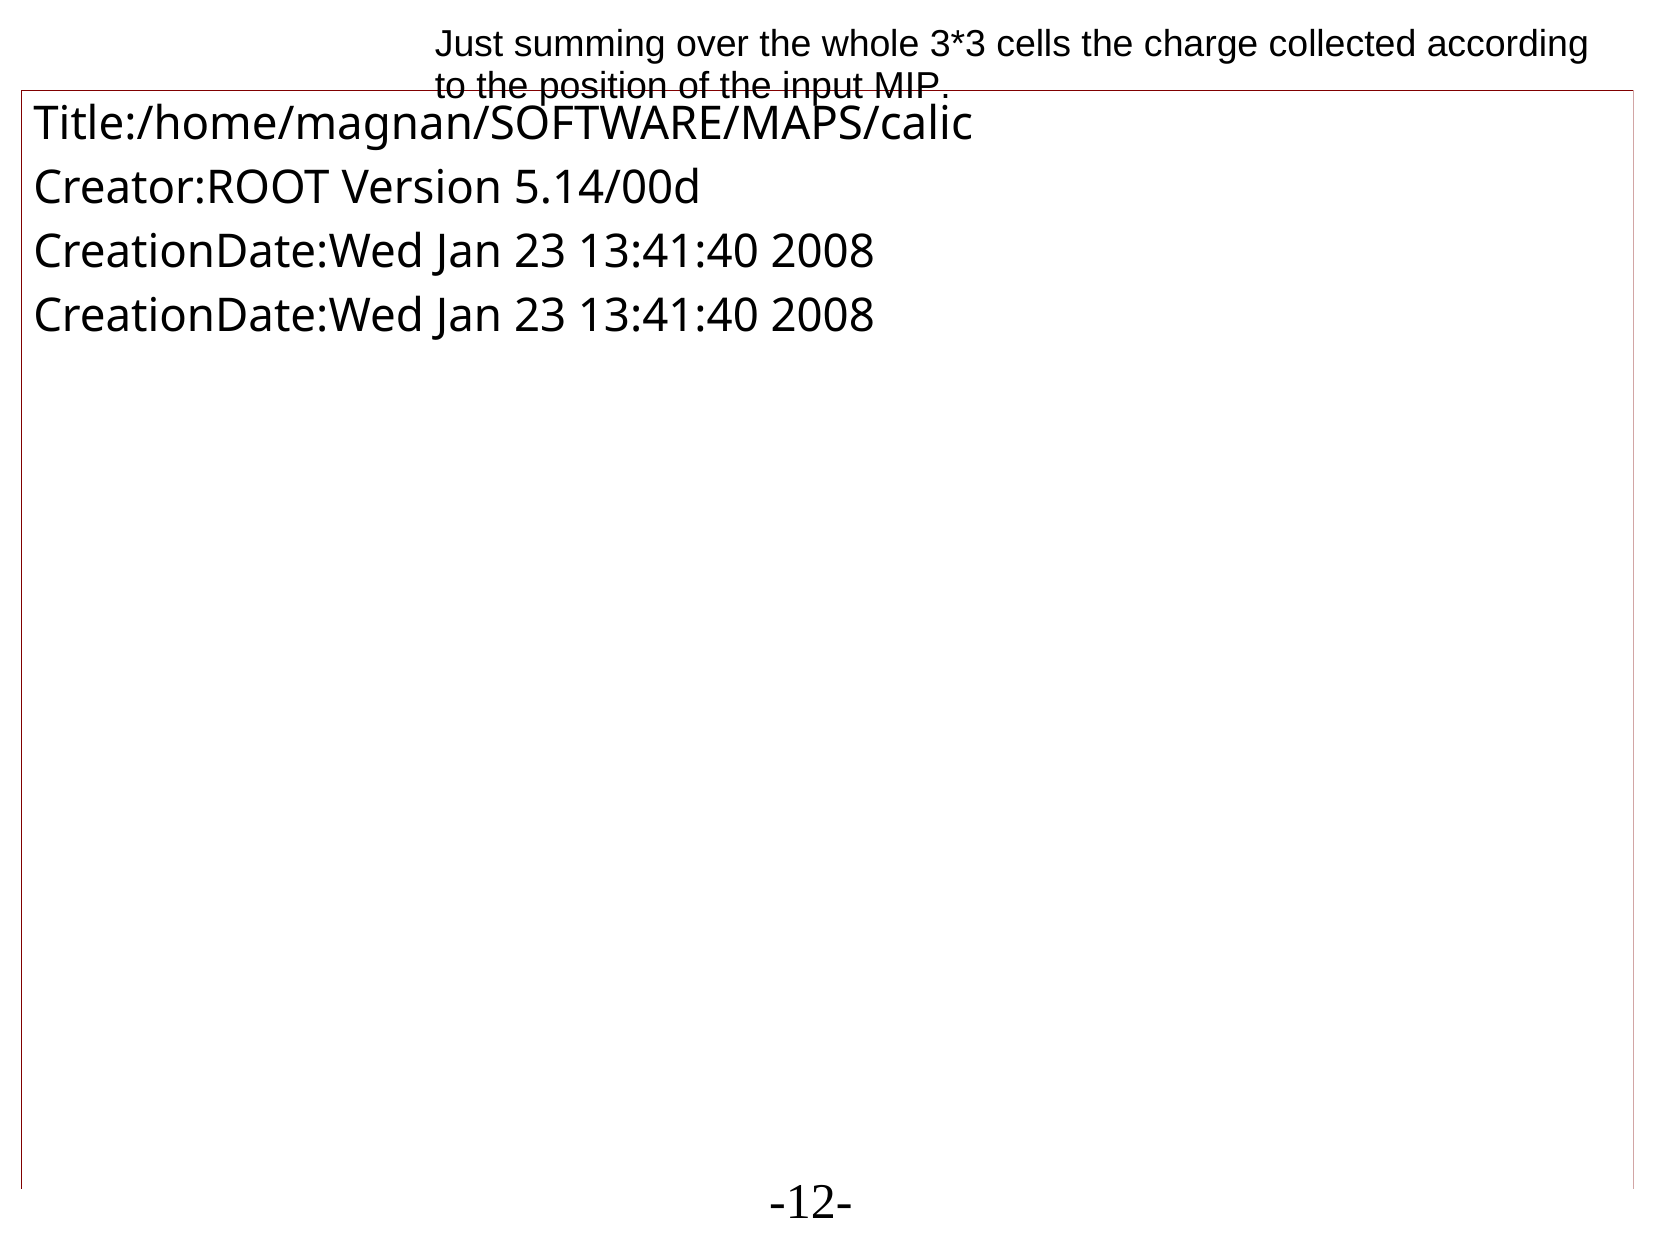

Just summing over the whole 3*3 cells the charge collected according to the position of the input MIP.
12